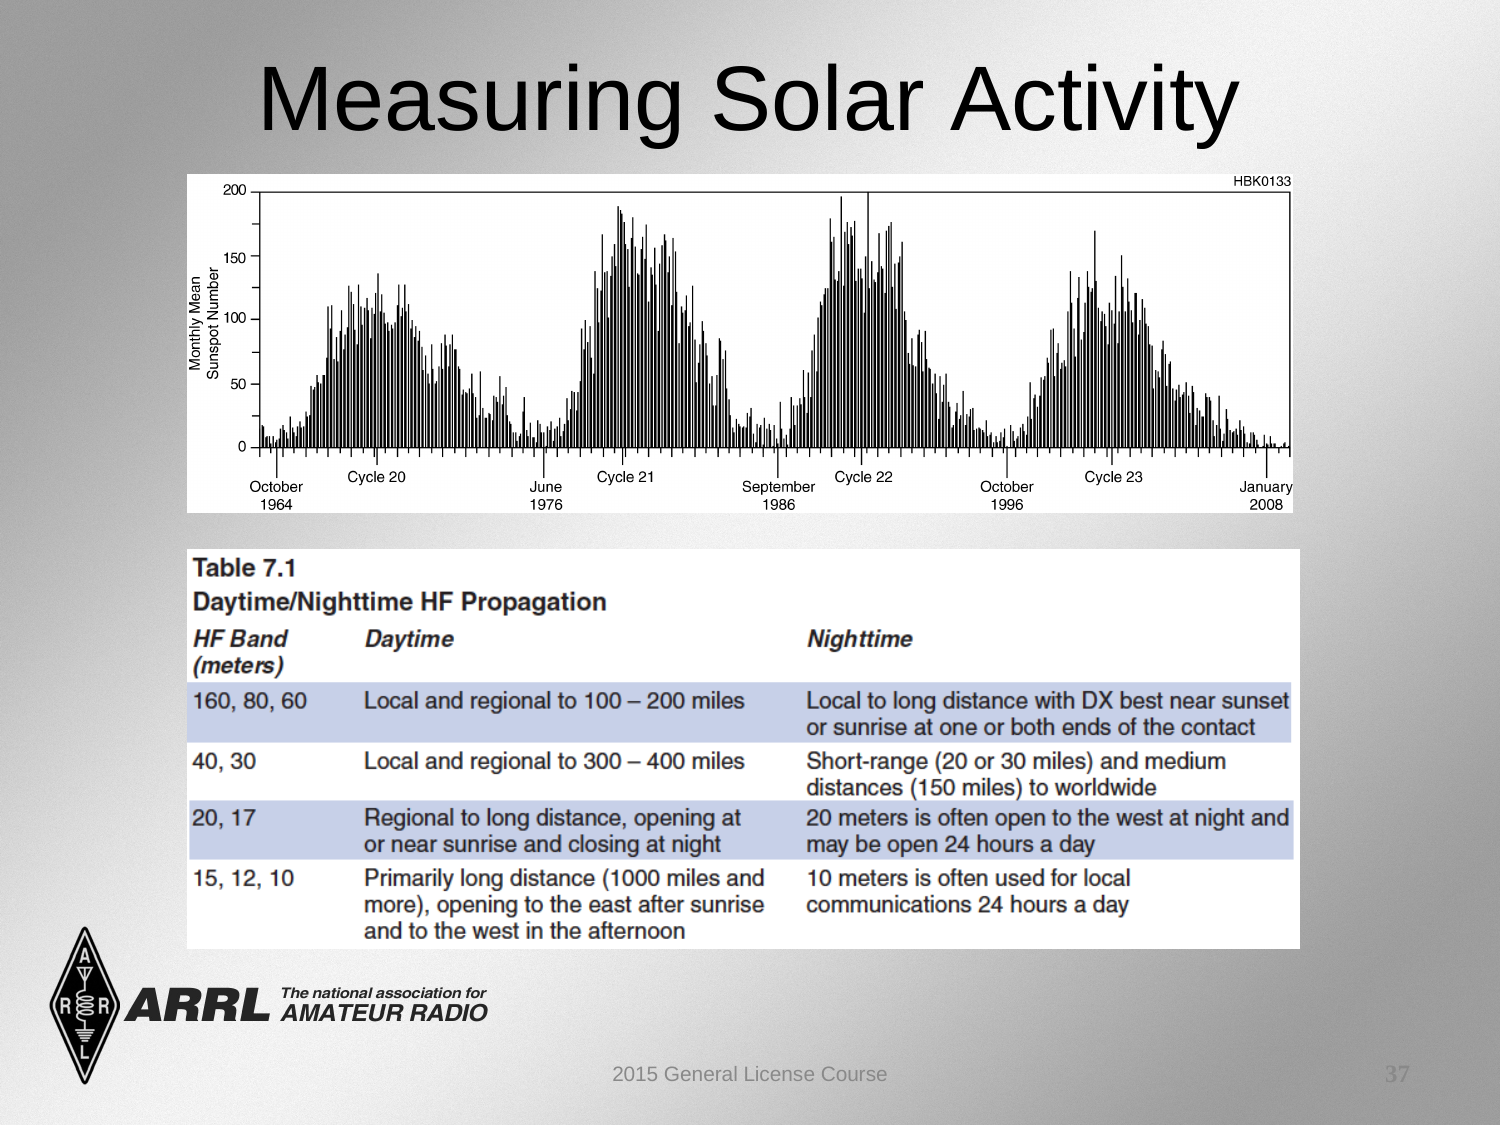

Measuring Solar Activity
2015 General License Course